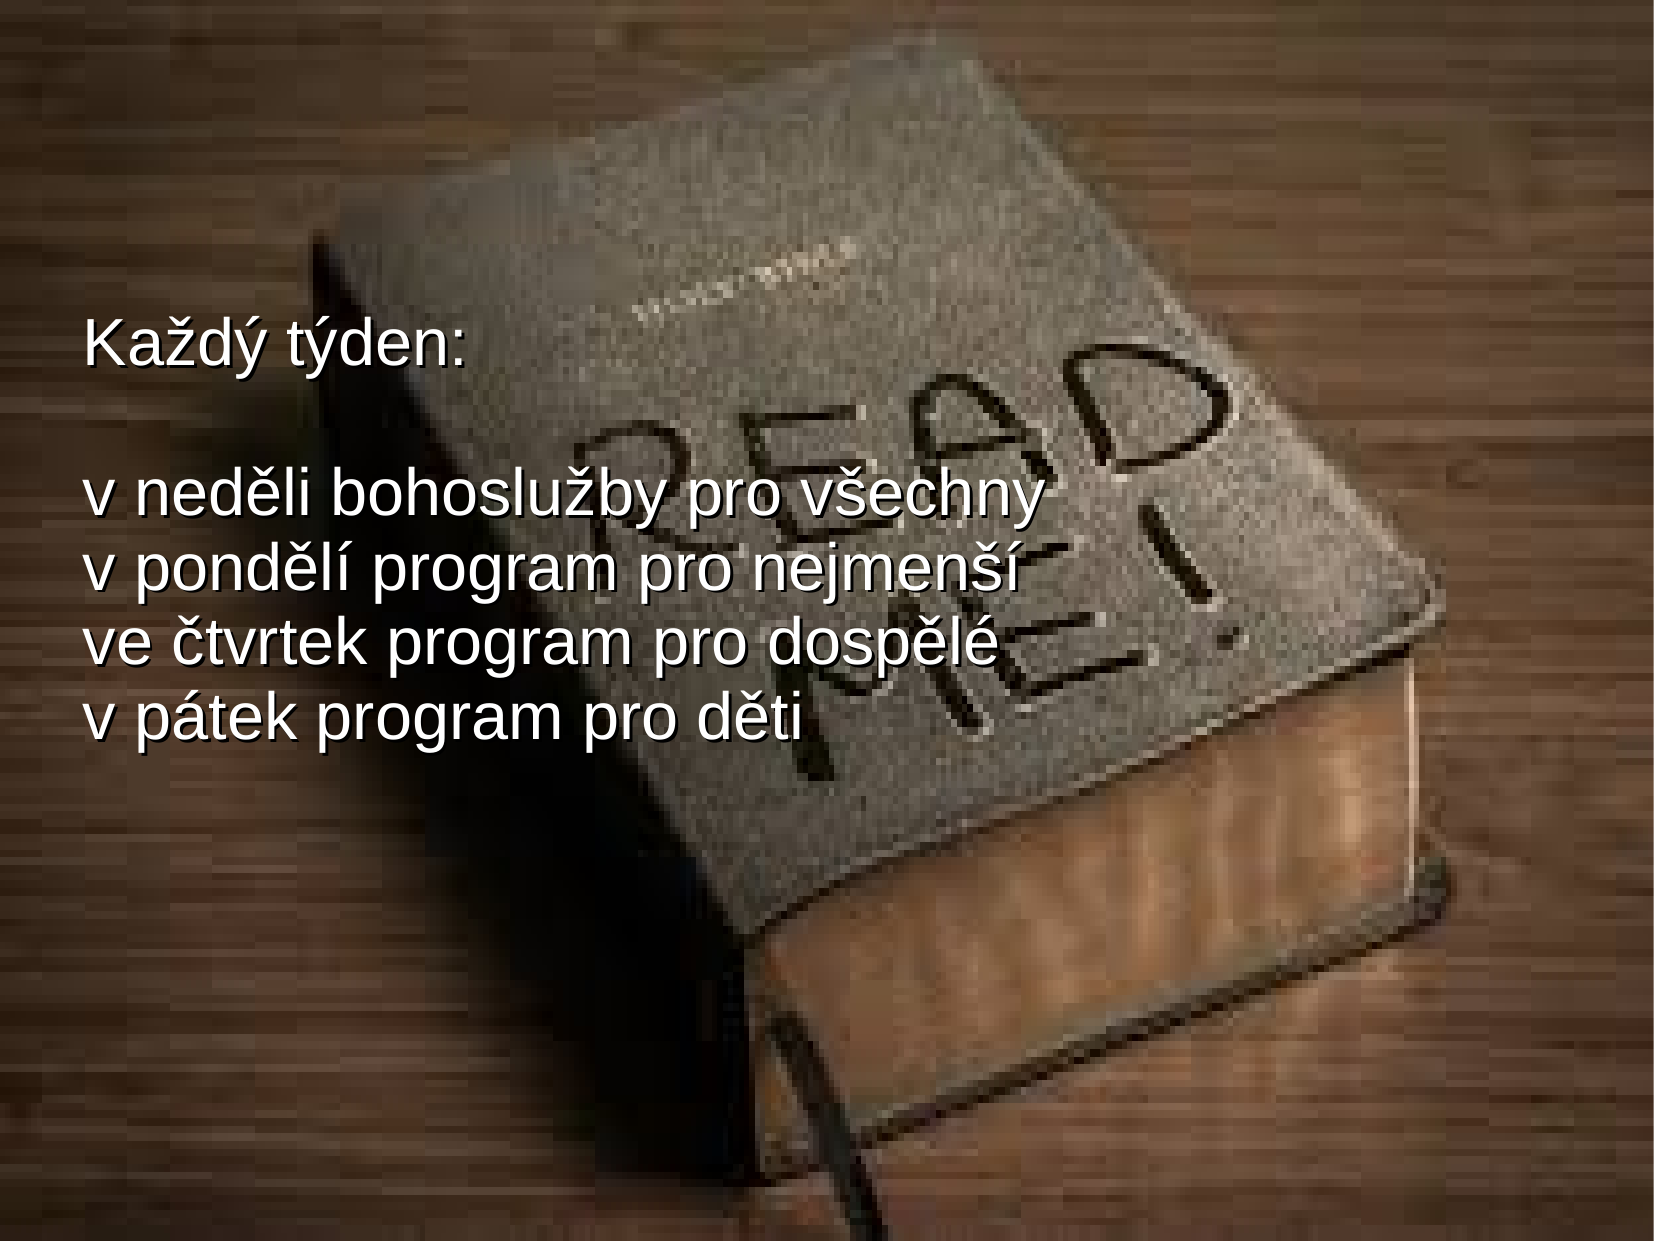

# Každý týden:
v neděli bohoslužby pro všechny
v pondělí program pro nejmenší
ve čtvrtek program pro dospělé
v pátek program pro děti